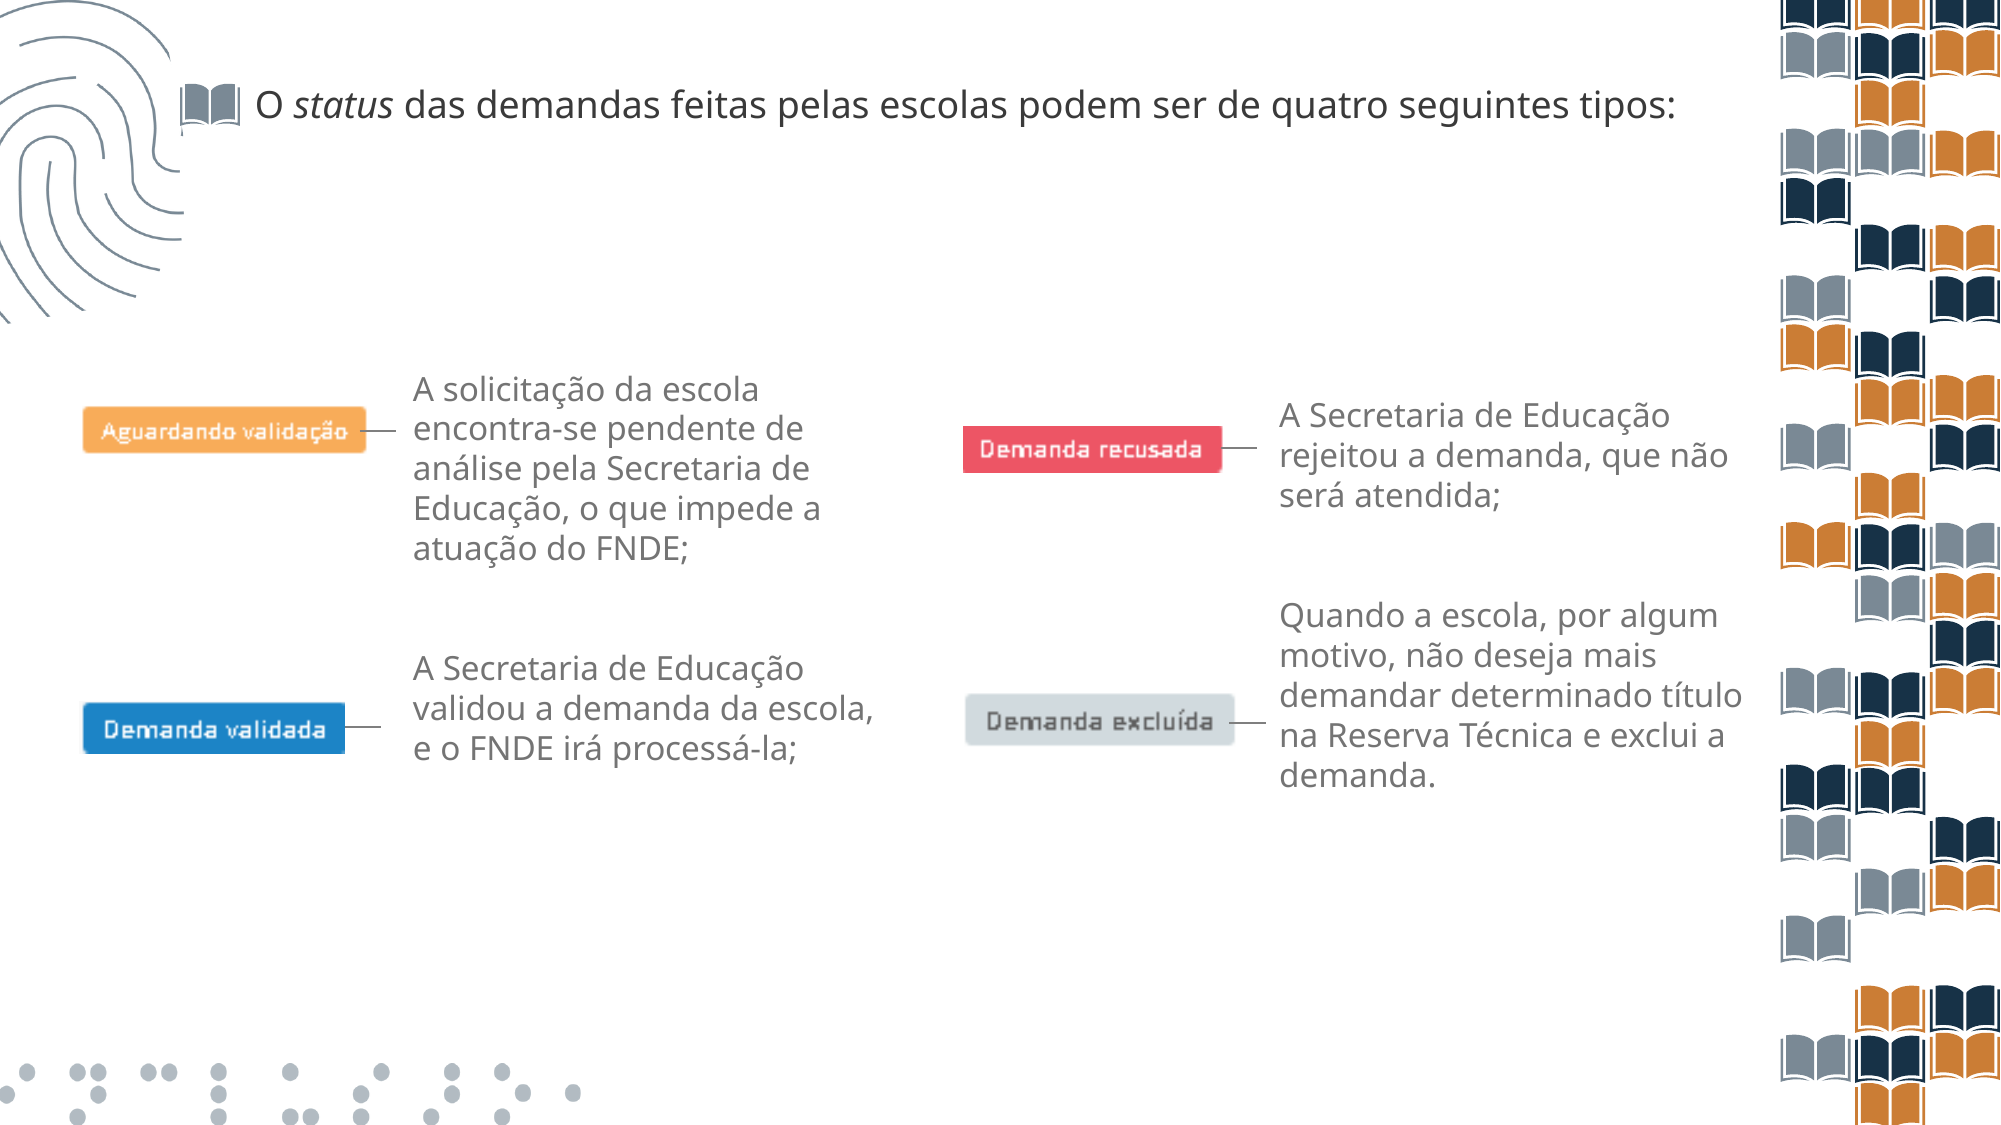

O status das demandas feitas pelas escolas podem ser de quatro seguintes tipos:
A Secretaria de Educação rejeitou a demanda, que não será atendida;
Quando a escola, por algum motivo, não deseja mais demandar determinado título na Reserva Técnica e exclui a demanda.
A solicitação da escola encontra-se pendente de análise pela Secretaria de Educação, o que impede a atuação do FNDE;
A Secretaria de Educação validou a demanda da escola, e o FNDE irá processá-la;